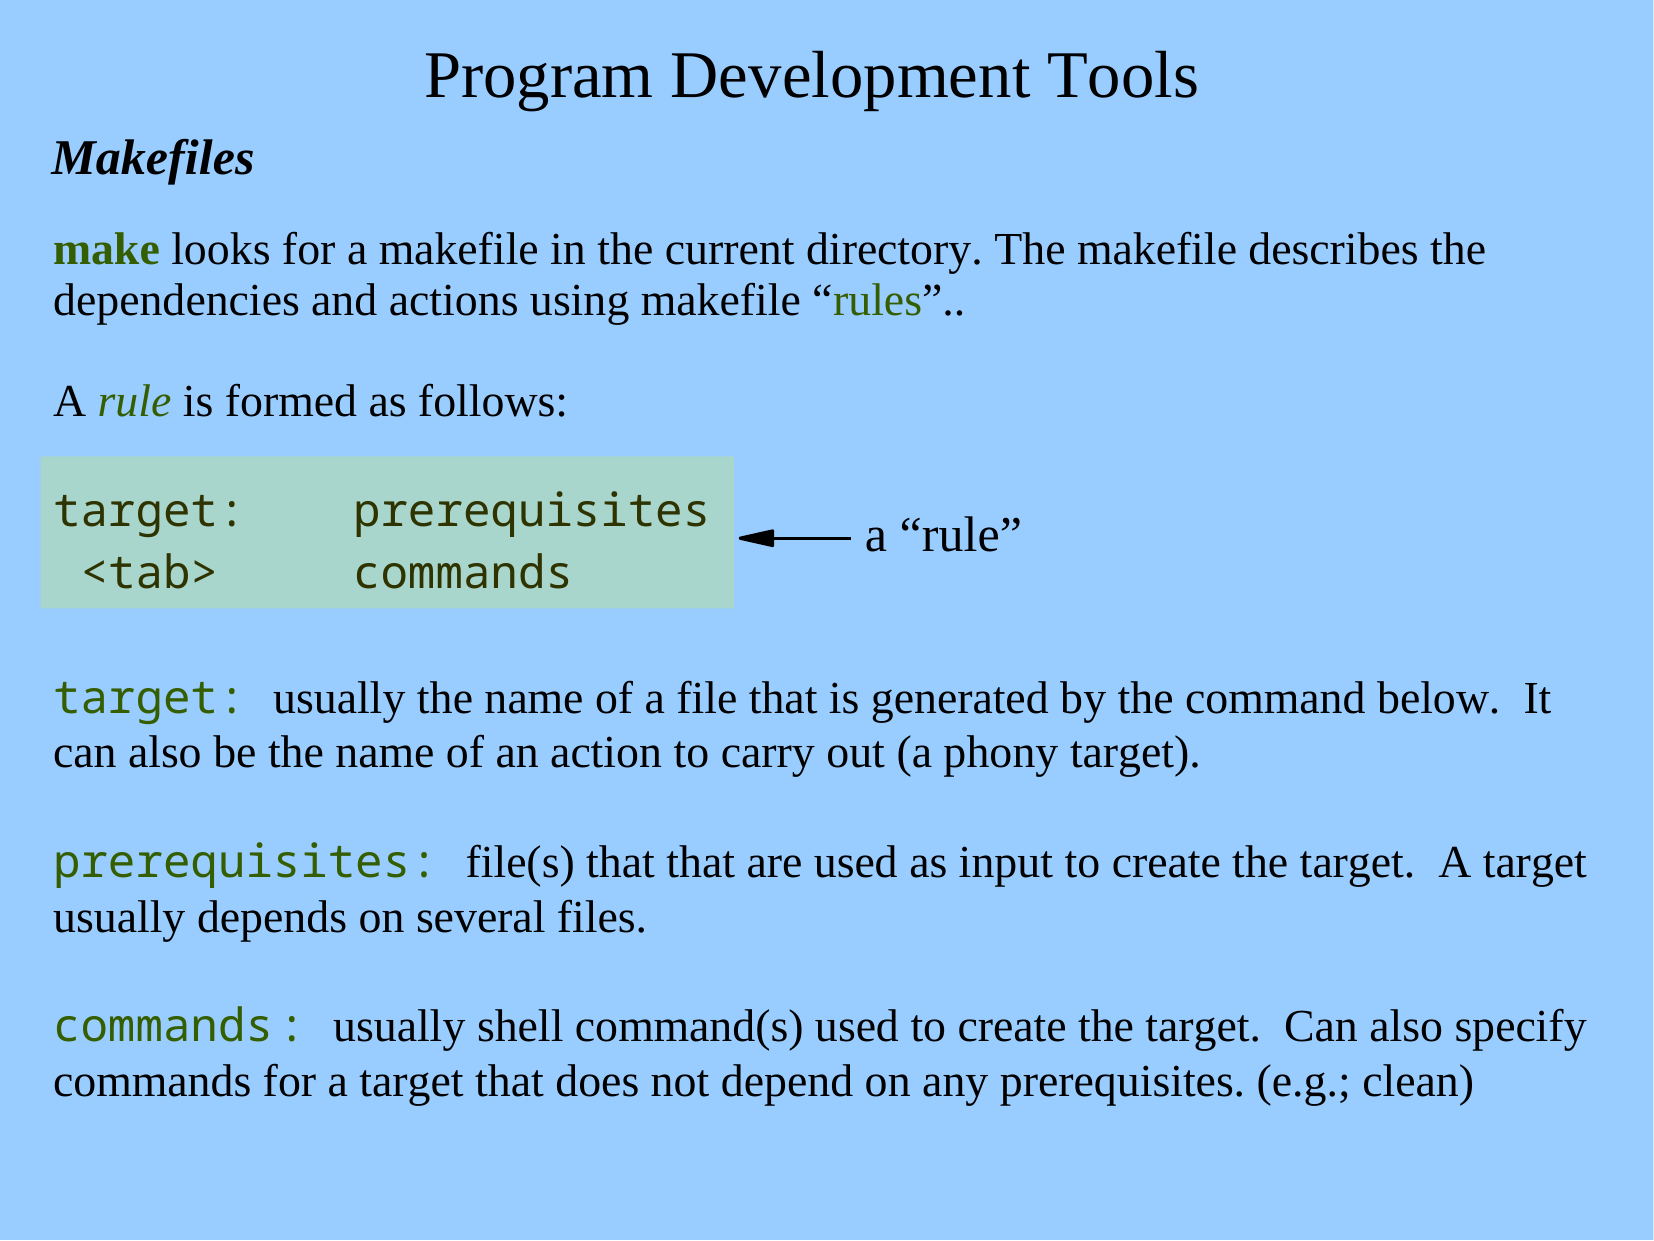

Program Development Tools
Makefiles
make looks for a makefile in the current directory. The makefile describes the dependencies and actions using makefile “rules”..
A rule is formed as follows:
target: 		prerequisites
 <tab> 		commands
target: usually the name of a file that is generated by the command below. It can also be the name of an action to carry out (a phony target).
prerequisites: file(s) that that are used as input to create the target. A target usually depends on several files.
commands	: usually shell command(s) used to create the target. Can also specify commands for a target that does not depend on any prerequisites. (e.g.; clean)
a “rule”